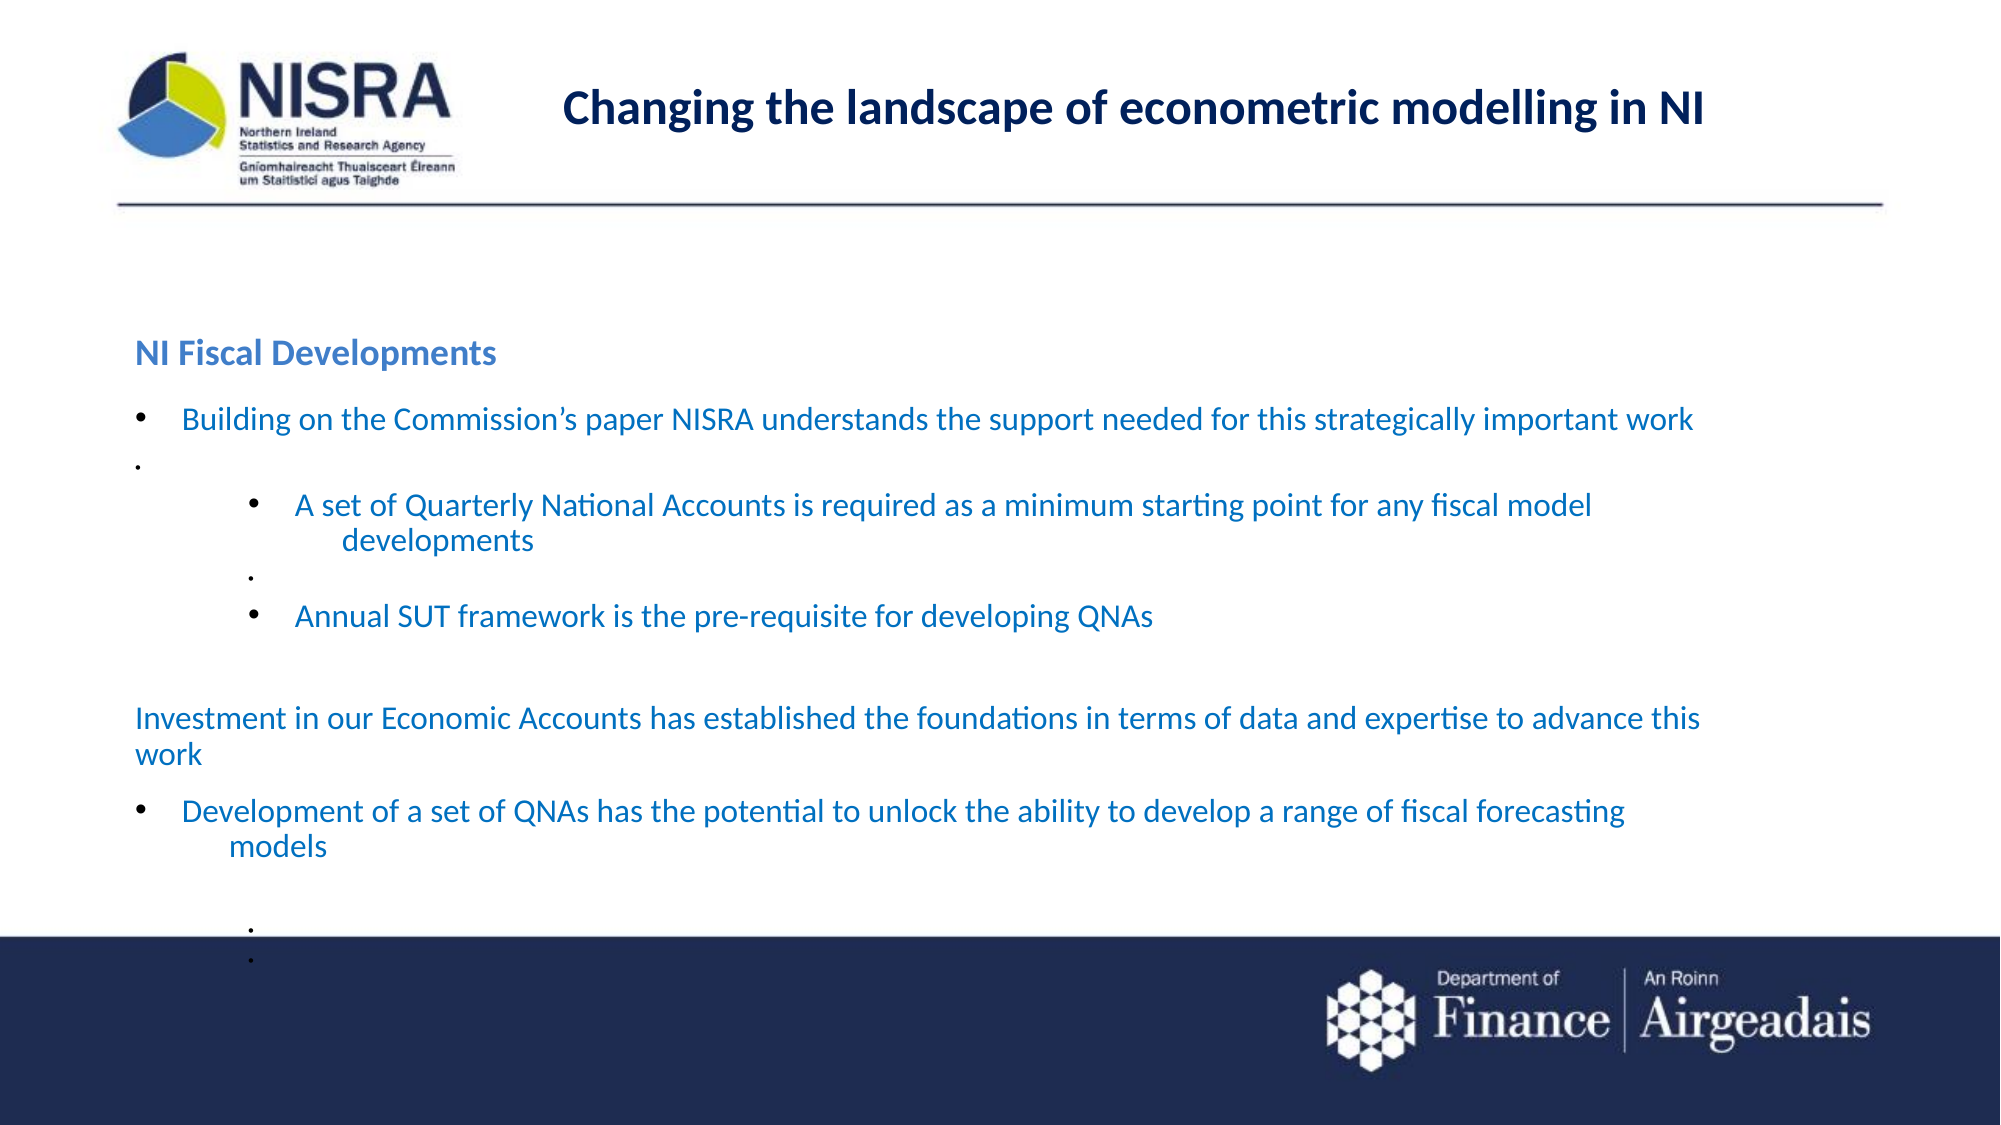

# Changing the landscape of econometric modelling in NI
NI Fiscal Developments
Building on the Commission’s paper NISRA understands the support needed for this strategically important work
A set of Quarterly National Accounts is required as a minimum starting point for any fiscal model developments
Annual SUT framework is the pre-requisite for developing QNAs
Investment in our Economic Accounts has established the foundations in terms of data and expertise to advance this work
Development of a set of QNAs has the potential to unlock the ability to develop a range of fiscal forecasting models